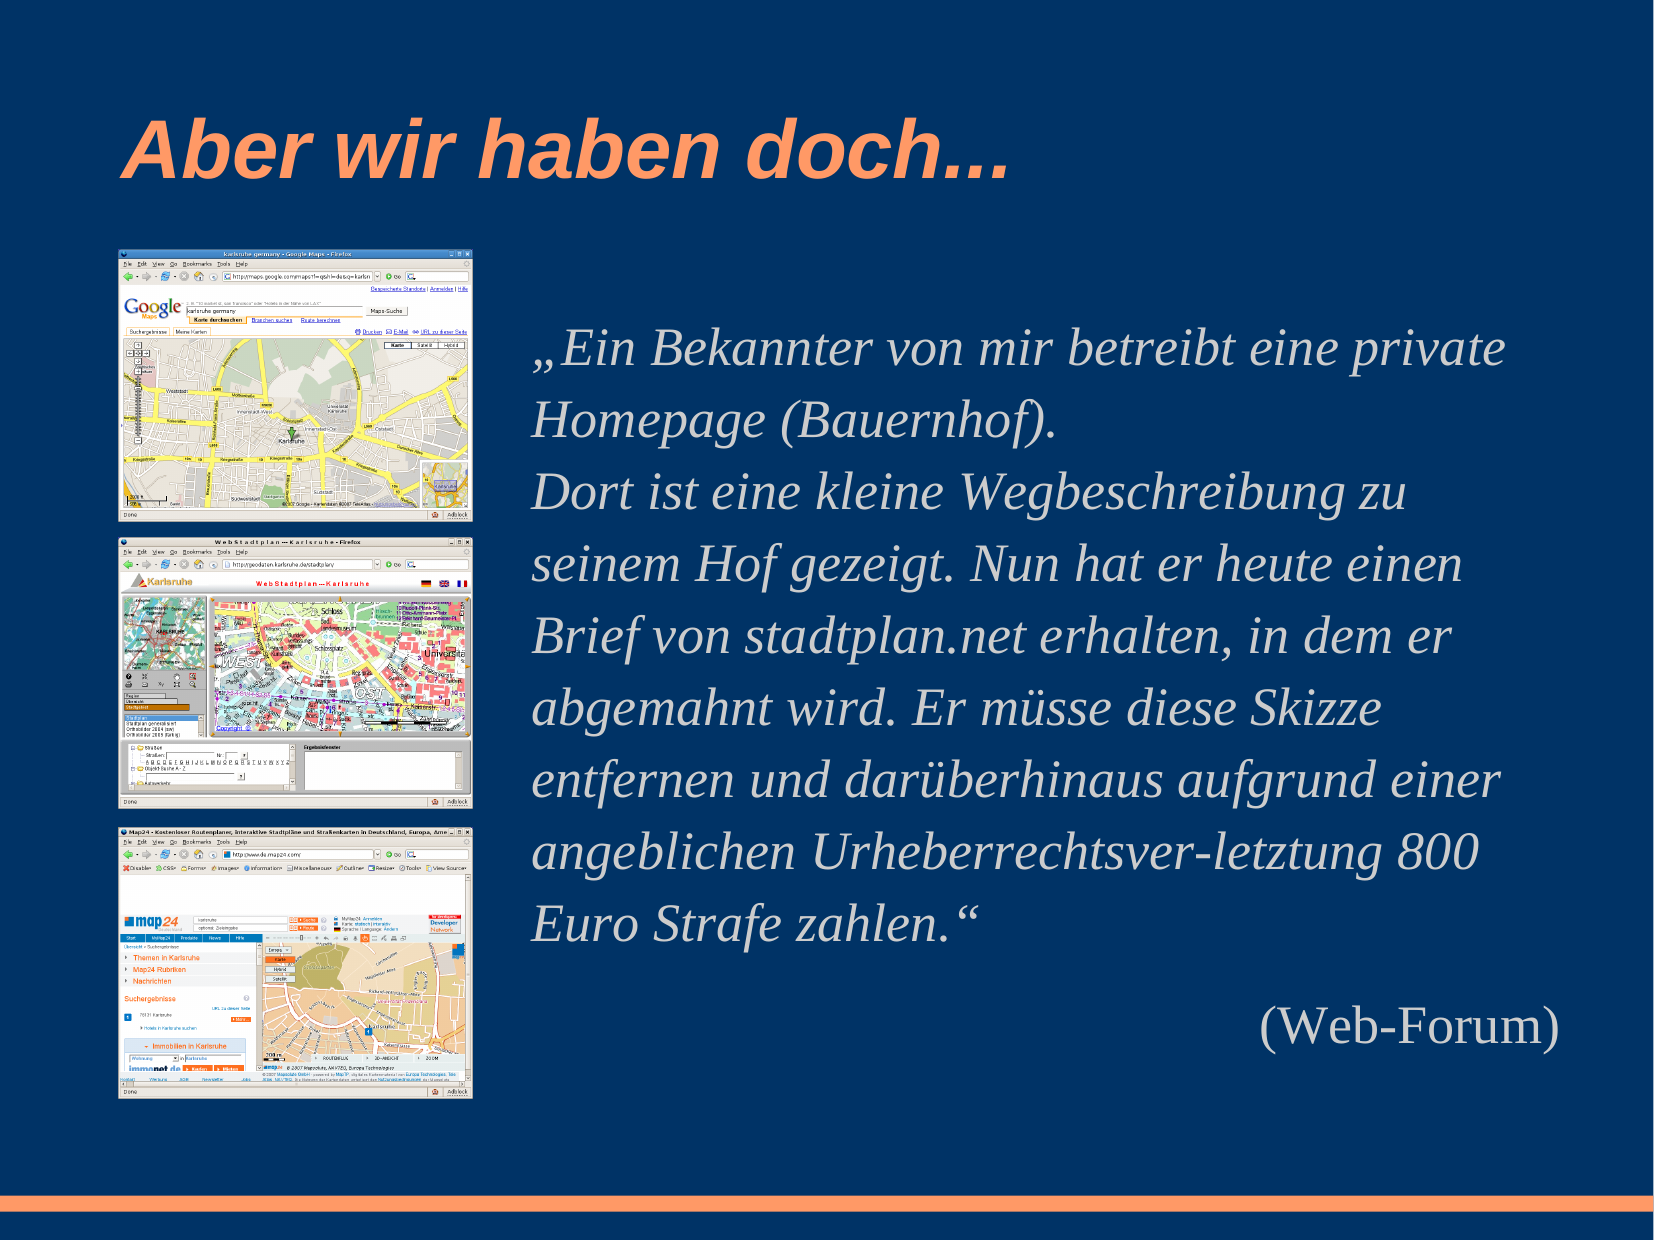

Aber wir haben doch...
# „Ein Bekannter von mir betreibt eine private Homepage (Bauernhof).
Dort ist eine kleine Wegbeschreibung zu seinem Hof gezeigt. Nun hat er heute einen Brief von stadtplan.net erhalten, in dem er abgemahnt wird. Er müsse diese Skizze entfernen und darüberhinaus aufgrund einer angeblichen Urheberrechtsver-letztung 800 Euro Strafe zahlen.“
(Web-Forum)